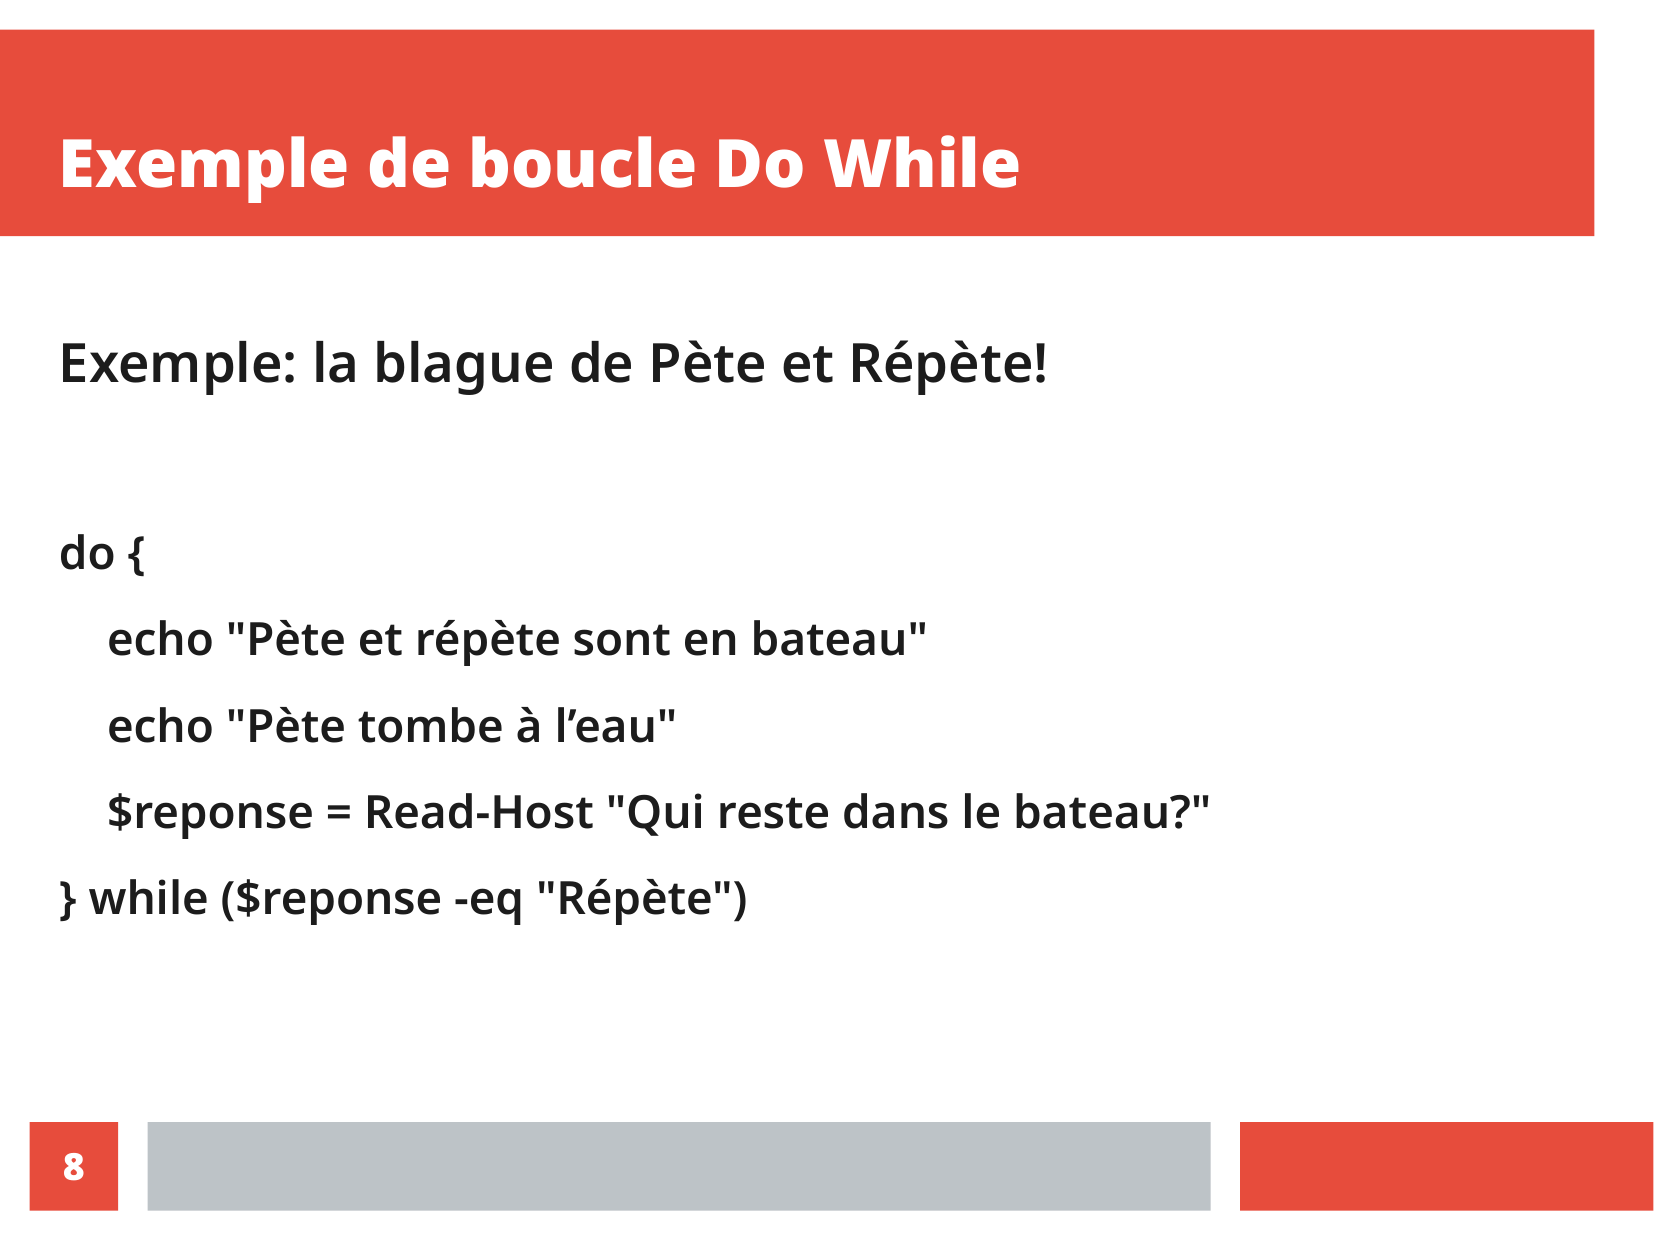

# Exemple de boucle Do While
Exemple: la blague de Pète et Répète!
do {
 echo "Pète et répète sont en bateau"
 echo "Pète tombe à l’eau"
 $reponse = Read-Host "Qui reste dans le bateau?"
} while ($reponse -eq "Répète")
8